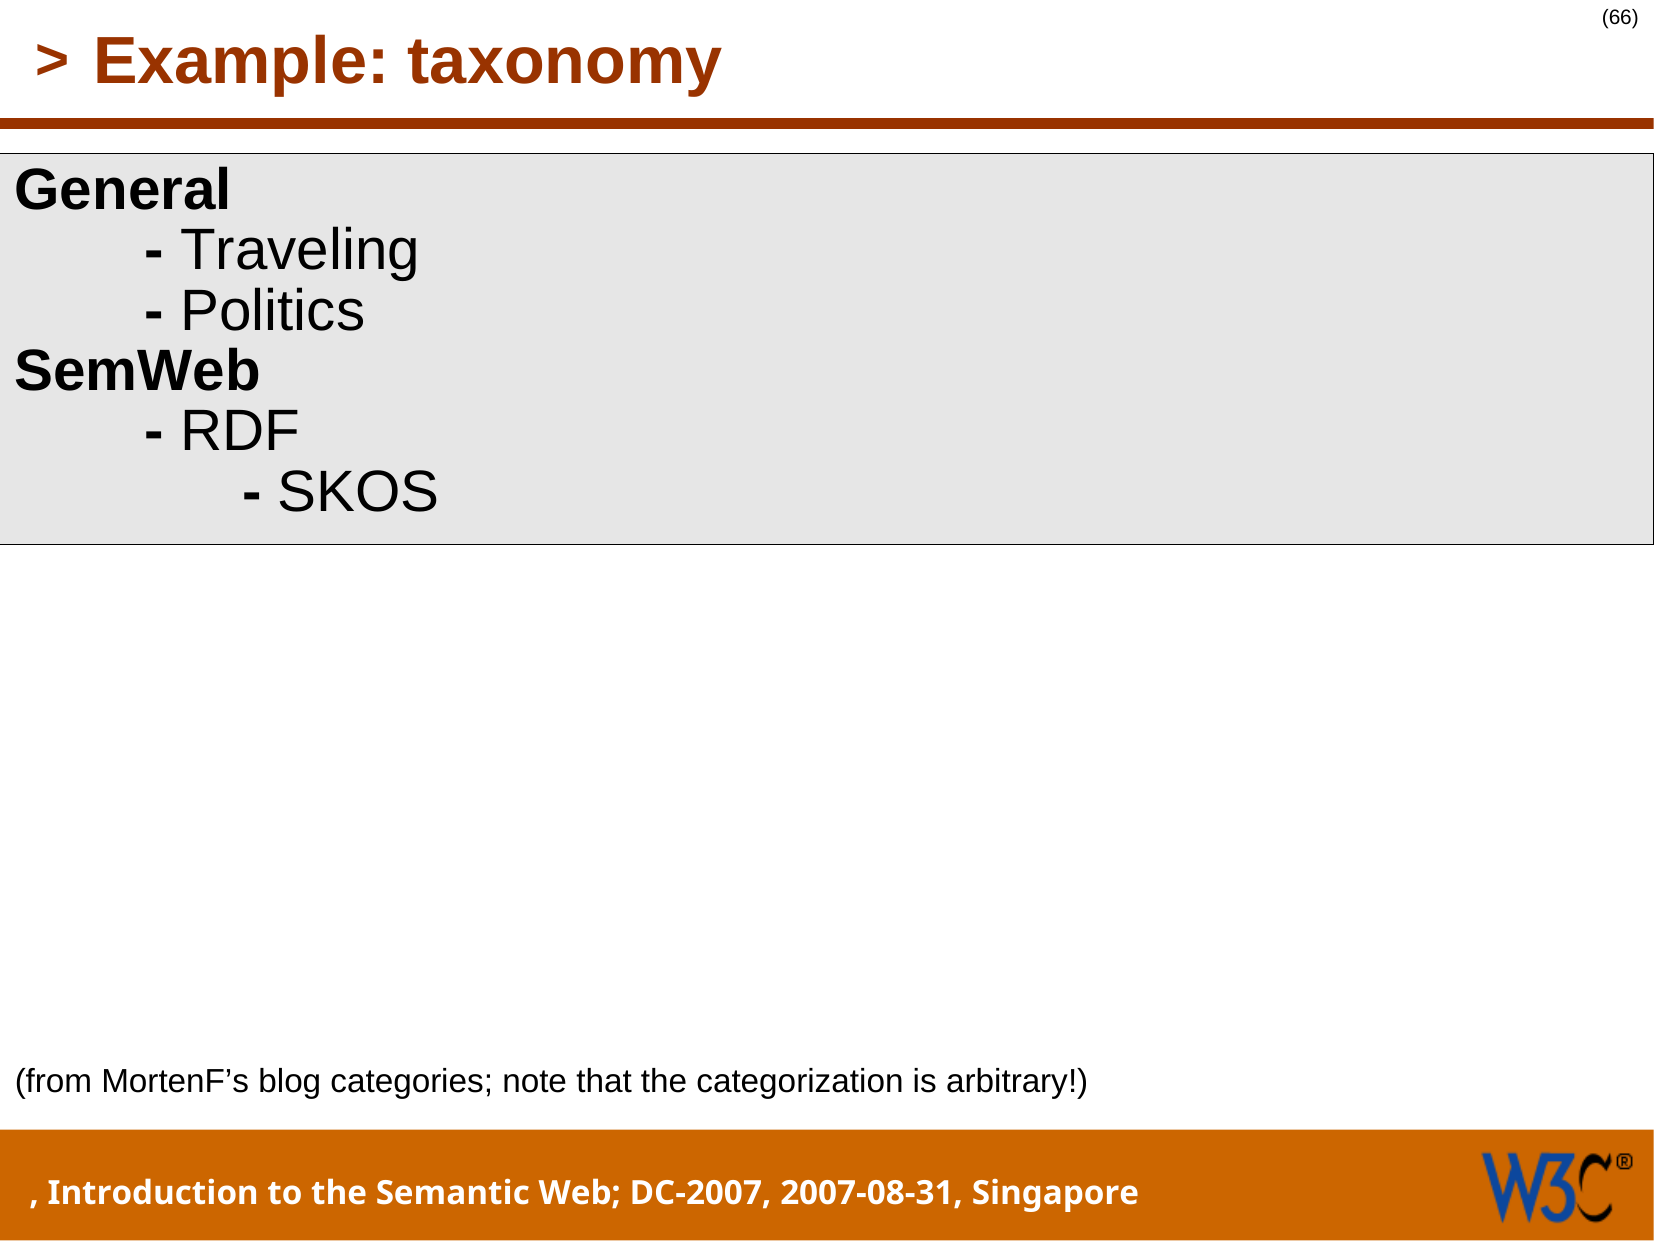

# Example: taxonomy
General
 - Traveling
 - Politics
SemWeb
 - RDF
 - SKOS
(from MortenF’s blog categories; note that the categorization is arbitrary!)